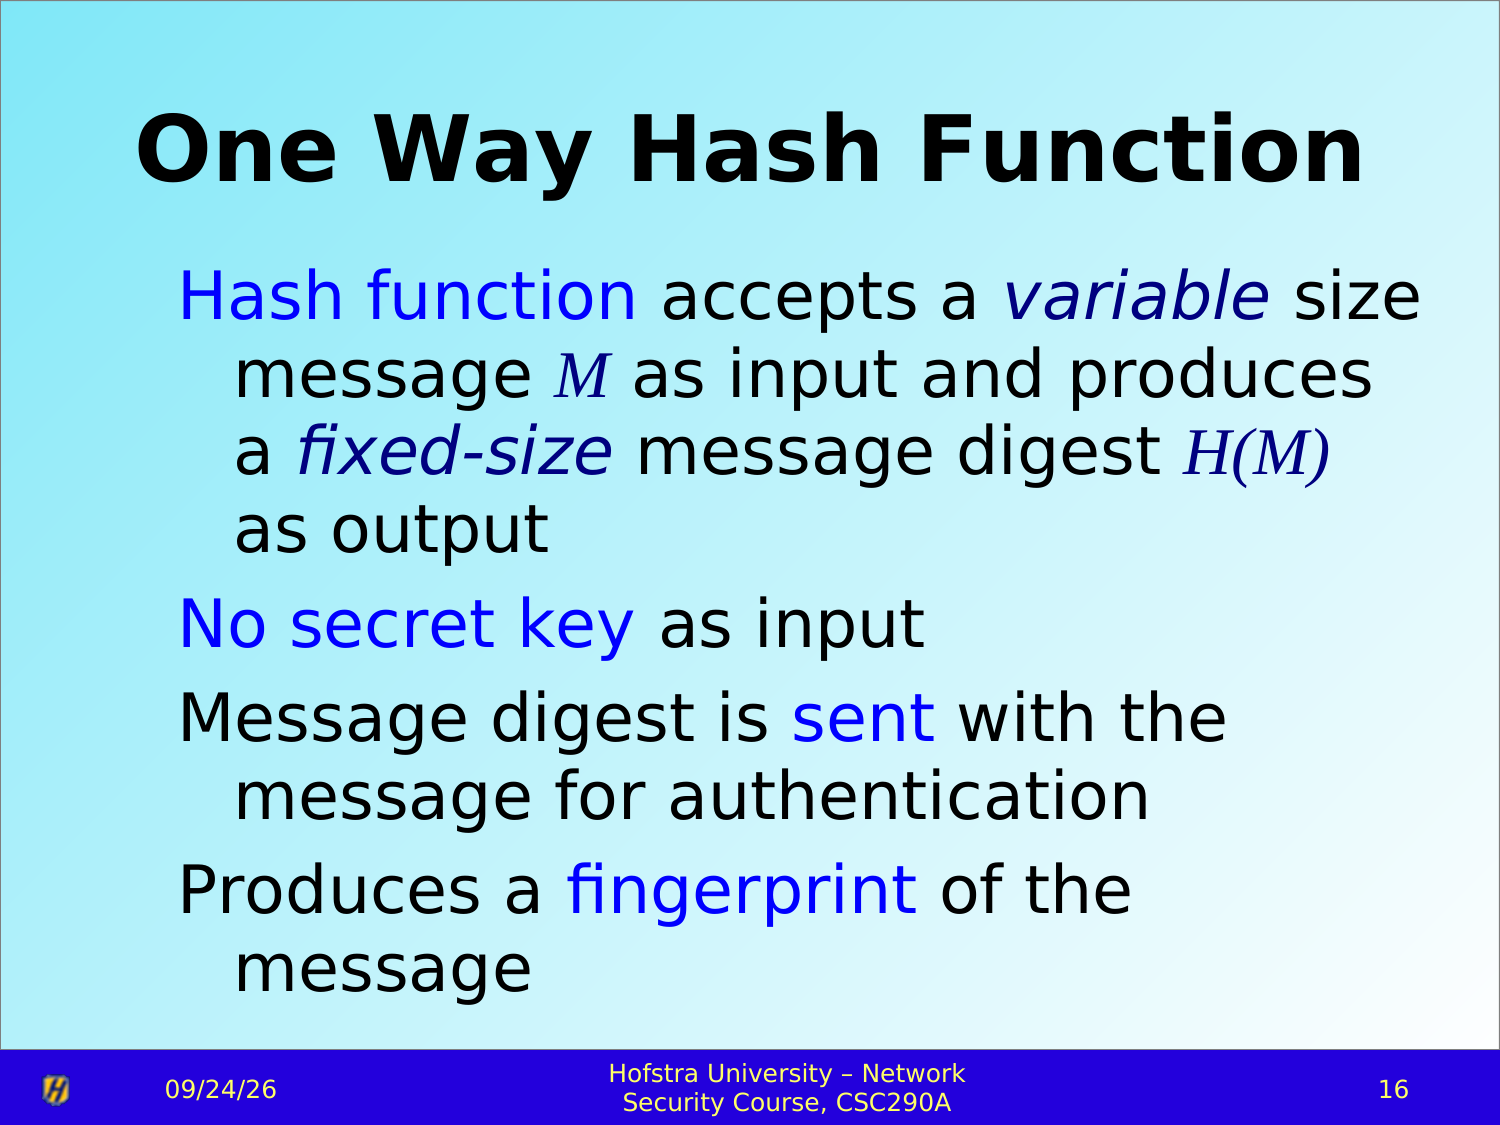

# One Way Hash Function
Hash function accepts a variable size message M as input and produces a fixed-size message digest H(M) as output
No secret key as input
Message digest is sent with the message for authentication
Produces a fingerprint of the message
16